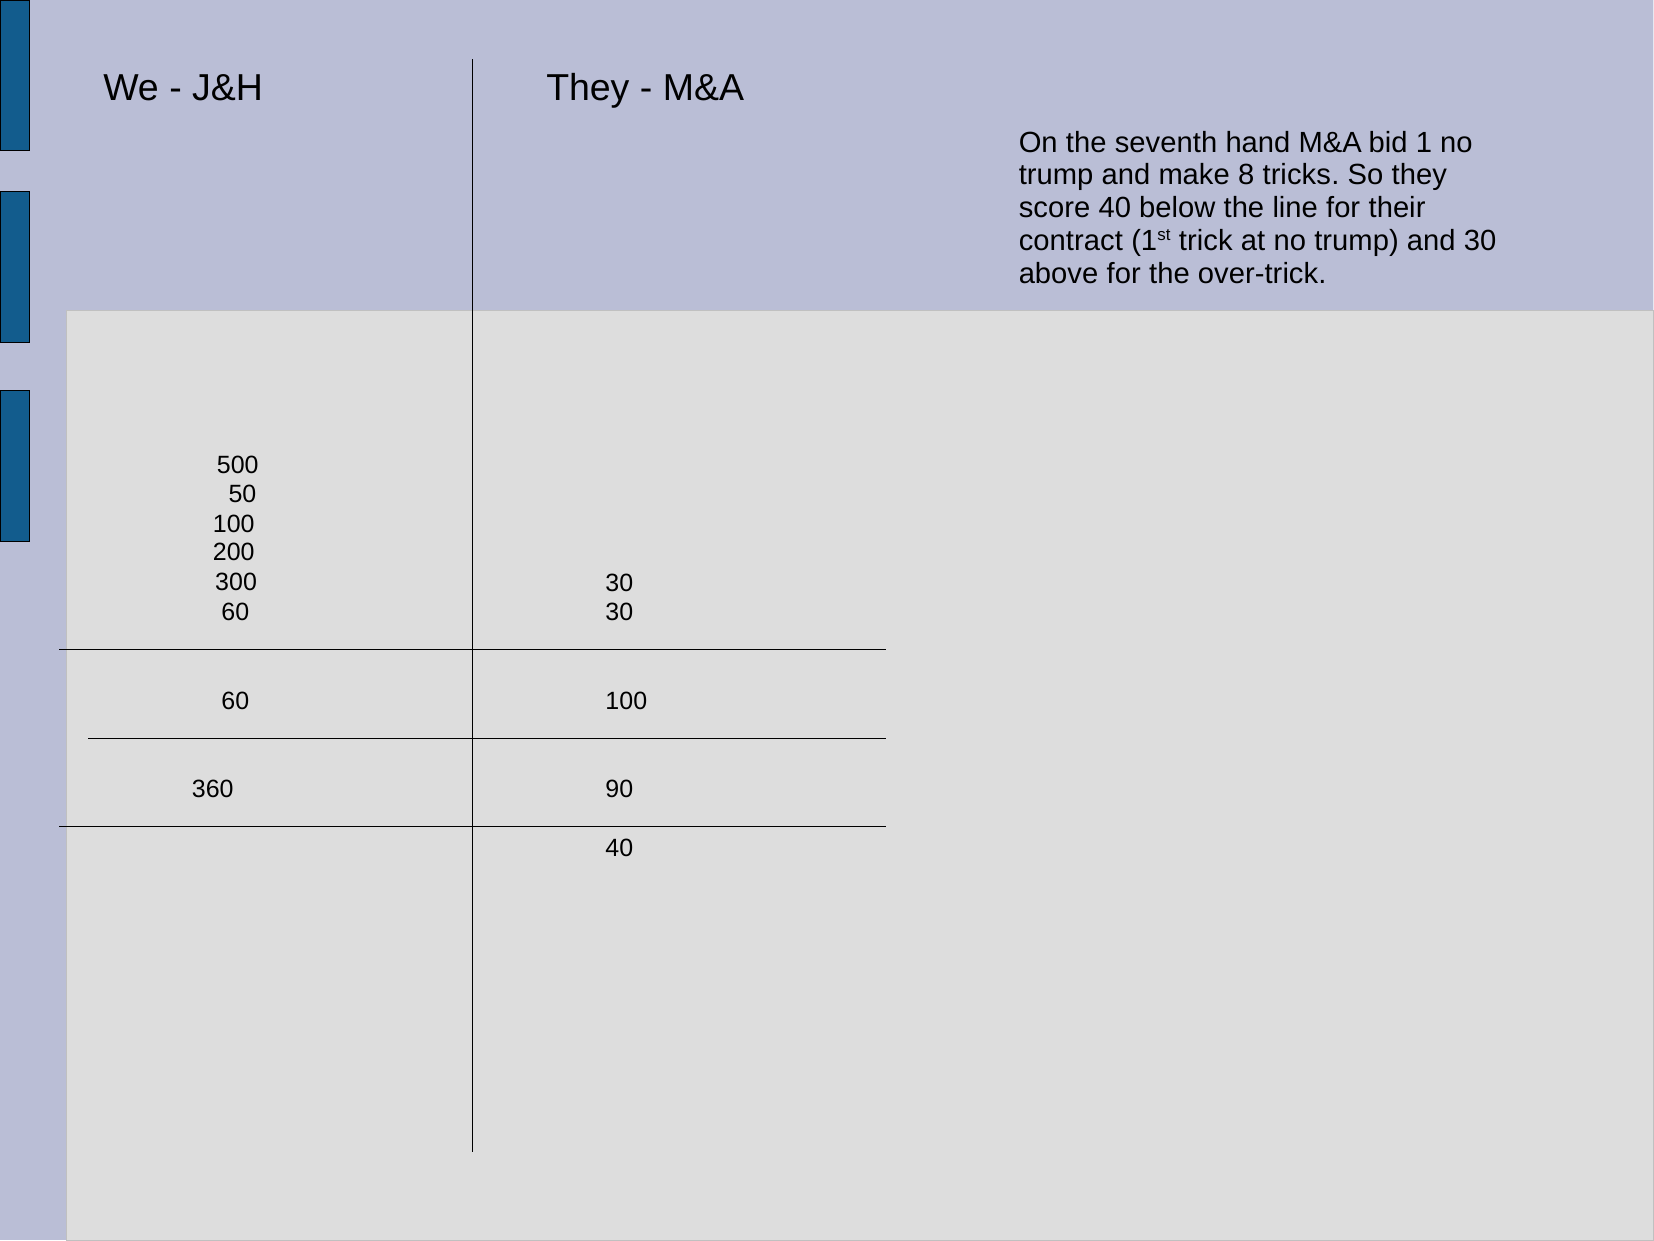

We - J&H
They - M&A
On the seventh hand M&A bid 1 no trump and make 8 tricks. So they score 40 below the line for their contract (1st trick at no trump) and 30 above for the over-trick.
500
 50
 100
 200
300
30
60
30
60
100
360
90
40